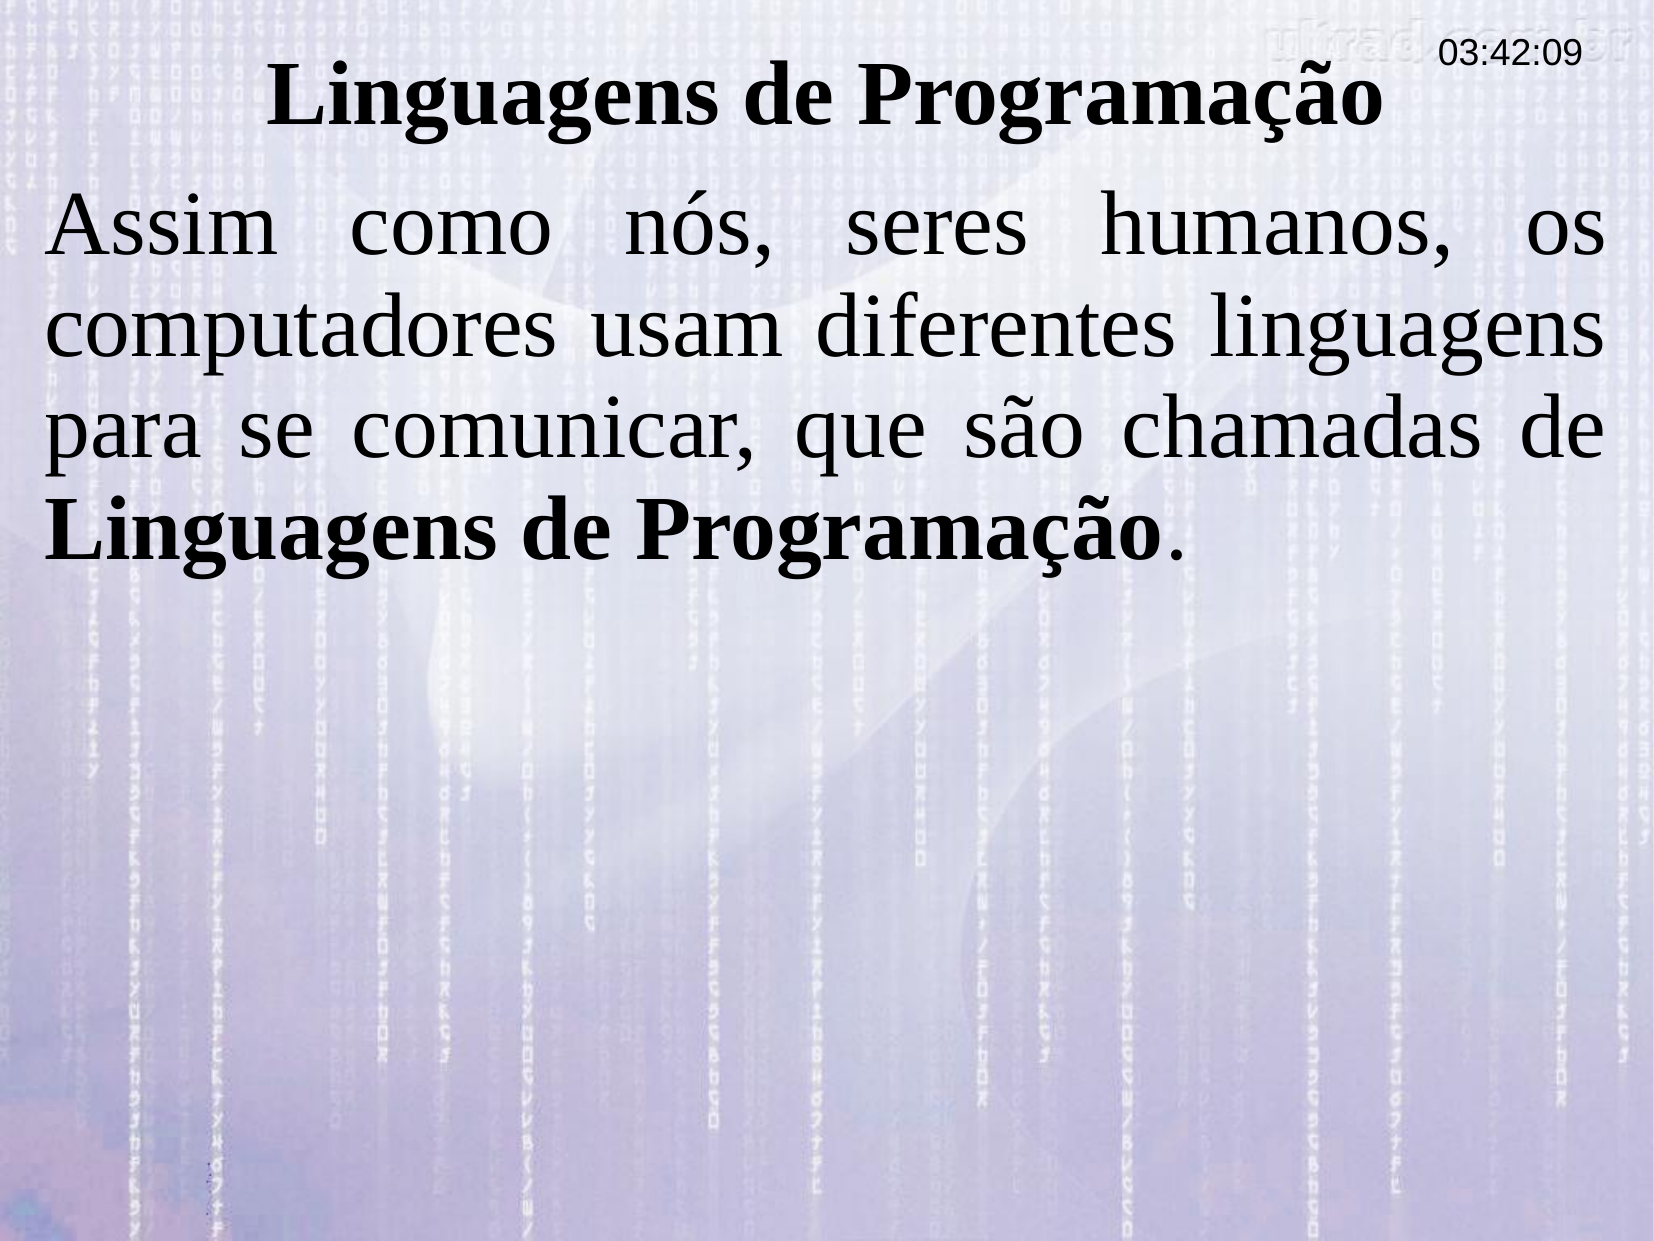

02:23:20
Linguagens de Programação
Assim como nós, seres humanos, os computadores usam diferentes linguagens para se comunicar, que são chamadas de Linguagens de Programação.